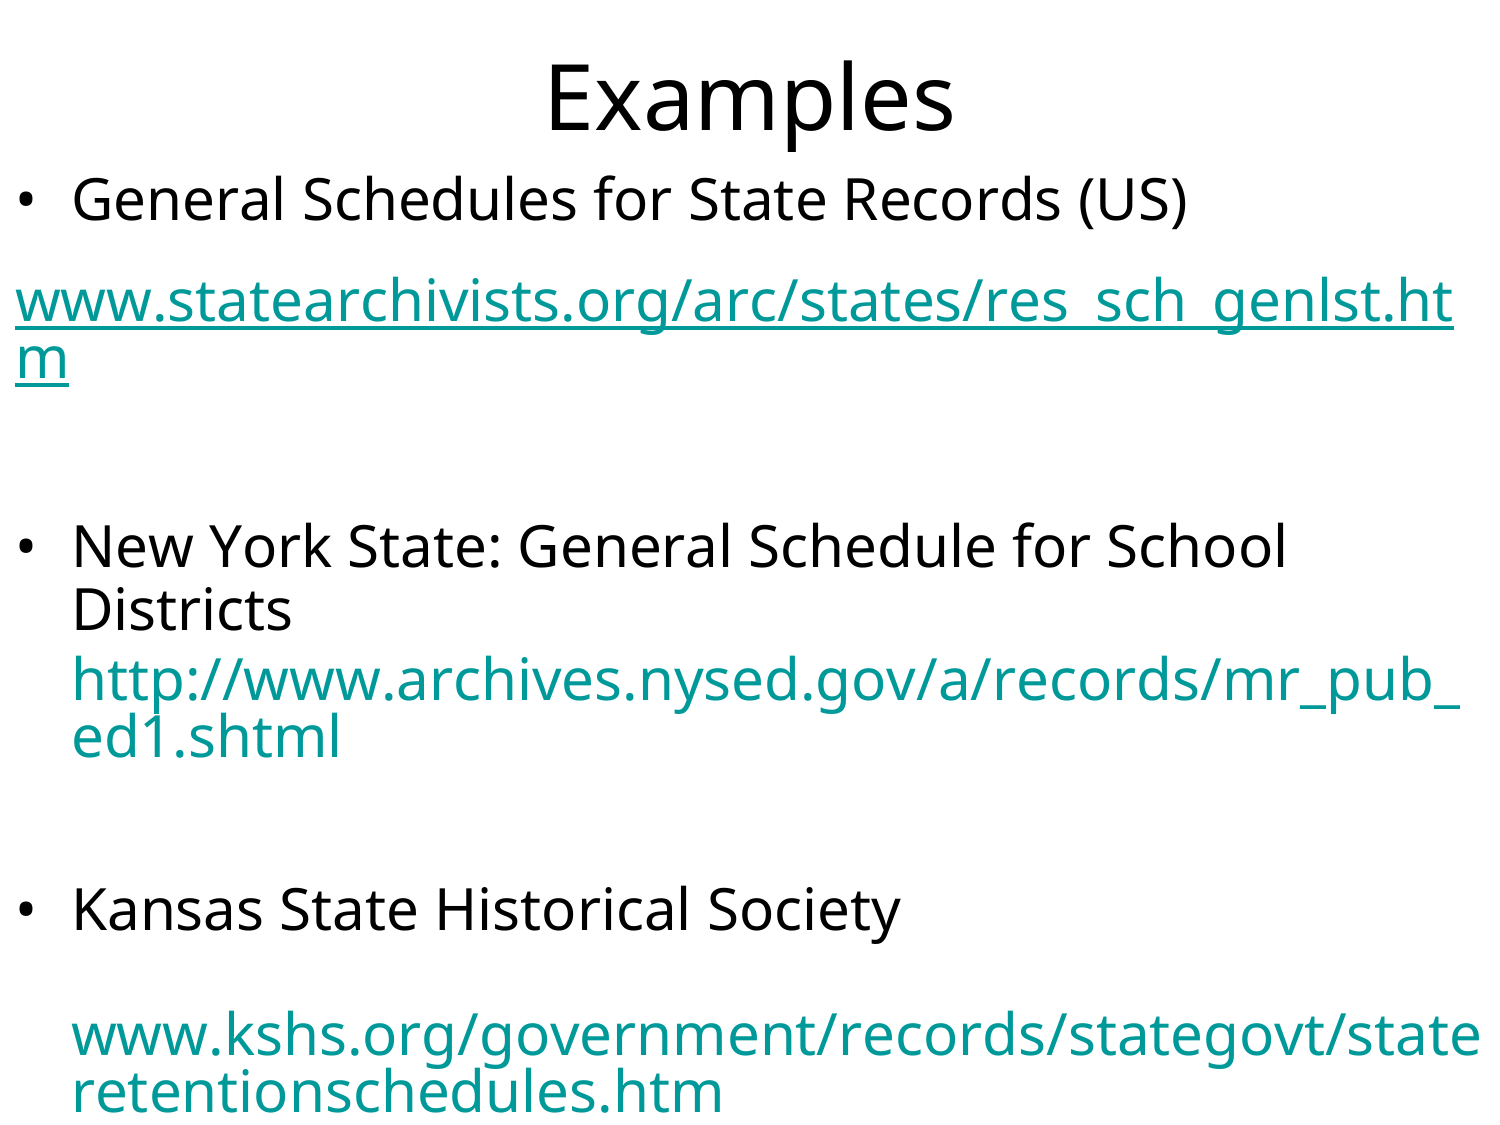

# Examples
General Schedules for State Records (US)
www.statearchivists.org/arc/states/res_sch_genlst.htm
New York State: General Schedule for School Districts http://www.archives.nysed.gov/a/records/mr_pub_ed1.shtml
Kansas State Historical Society
	www.kshs.org/government/records/stategovt/stateretentionschedules.htm